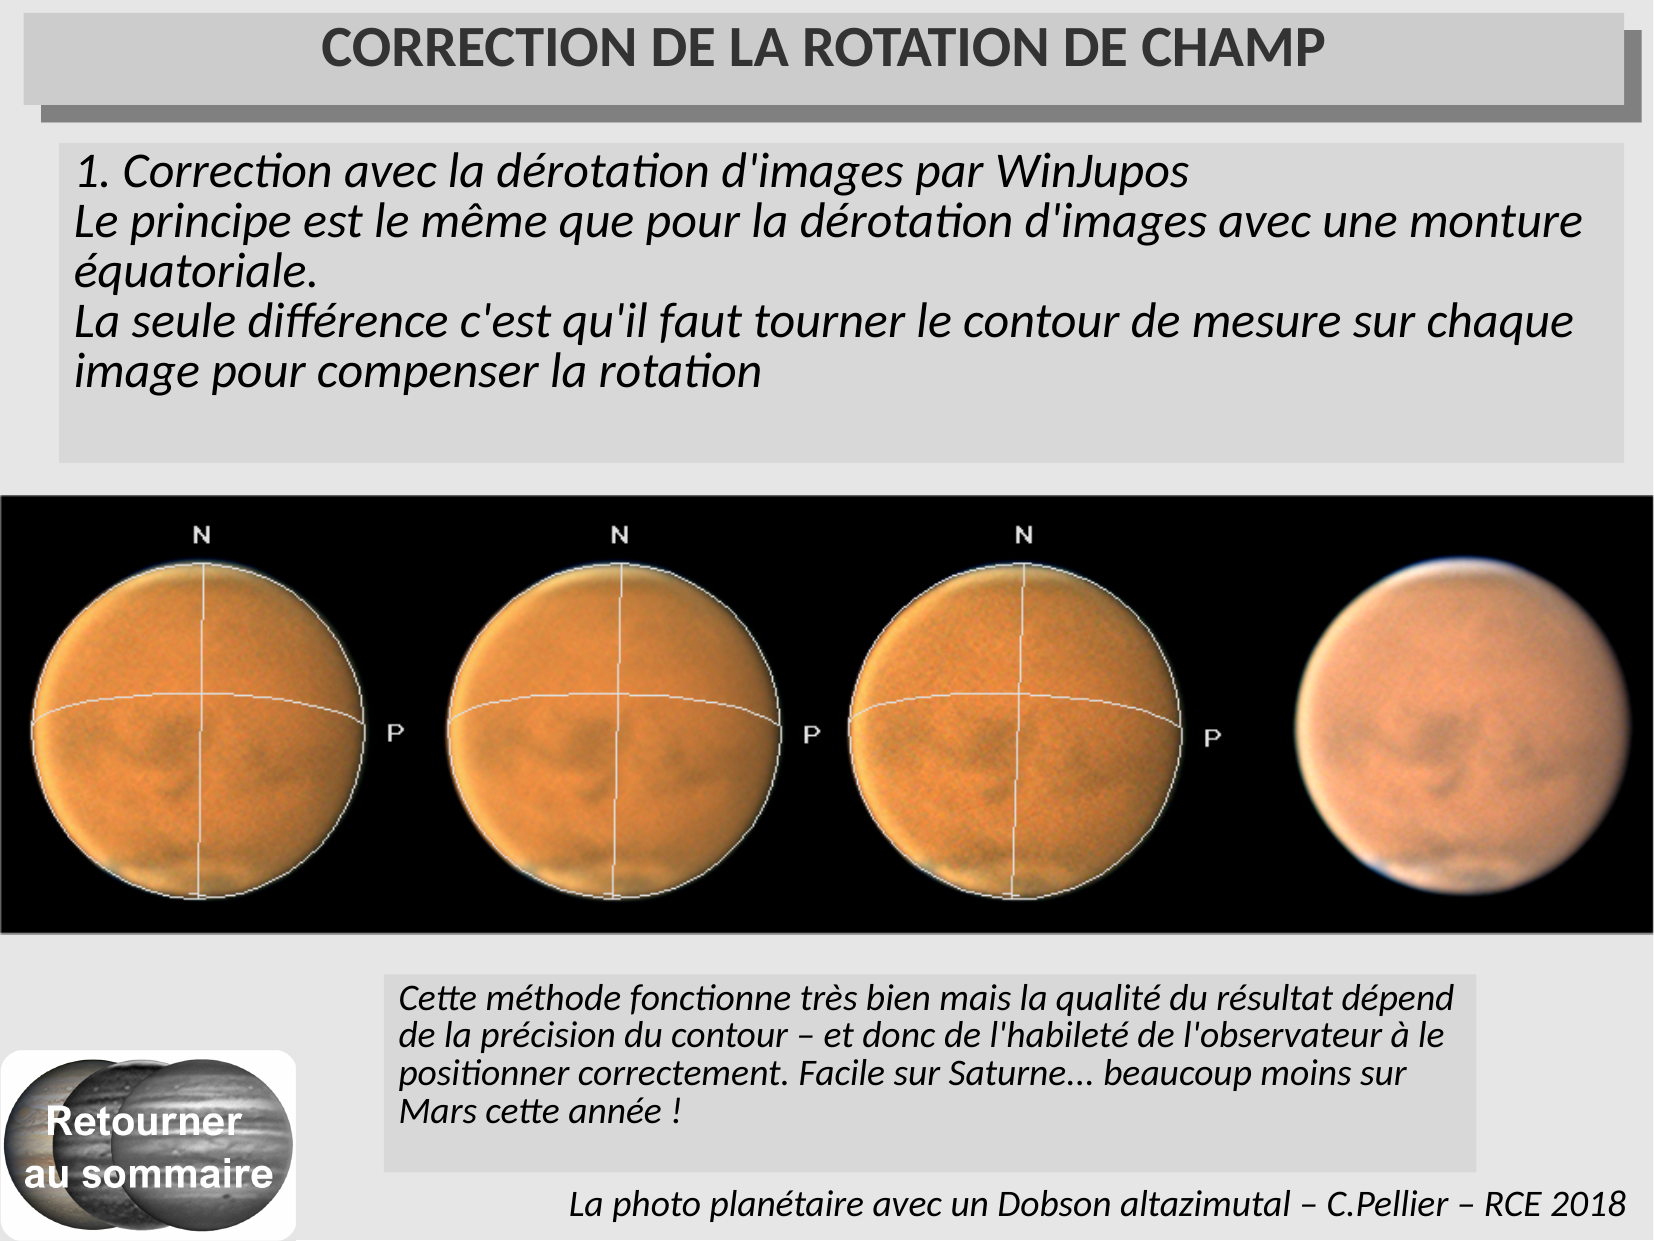

CORRECTION DE LA ROTATION DE CHAMP
1. Correction avec la dérotation d'images par WinJupos
Le principe est le même que pour la dérotation d'images avec une monture équatoriale.
La seule différence c'est qu'il faut tourner le contour de mesure sur chaque image pour compenser la rotation
Cette méthode fonctionne très bien mais la qualité du résultat dépend de la précision du contour – et donc de l'habileté de l'observateur à le positionner correctement. Facile sur Saturne... beaucoup moins sur Mars cette année !
La photo planétaire avec un Dobson altazimutal – C.Pellier – RCE 2018